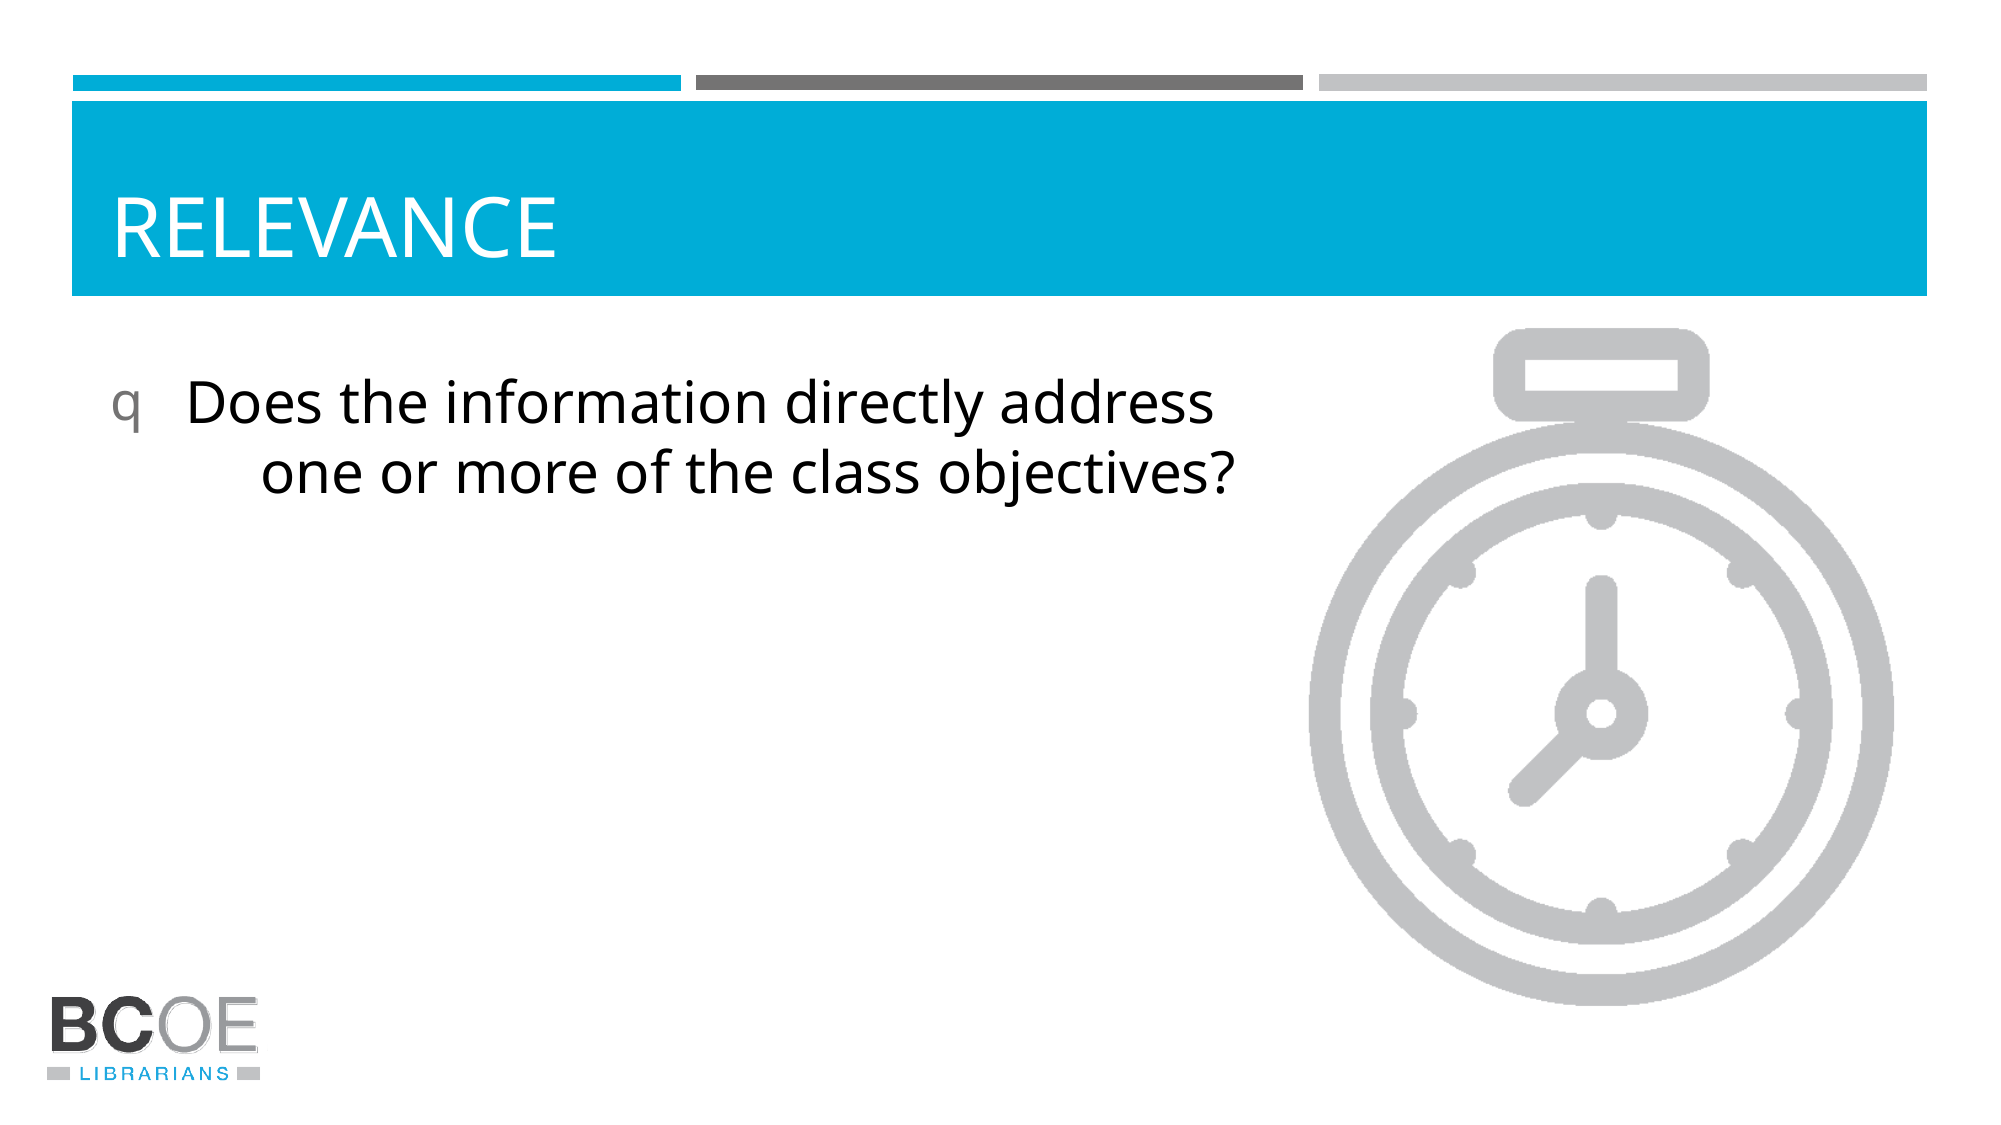

# Relevance
Does the information directly address one or more of the class objectives?